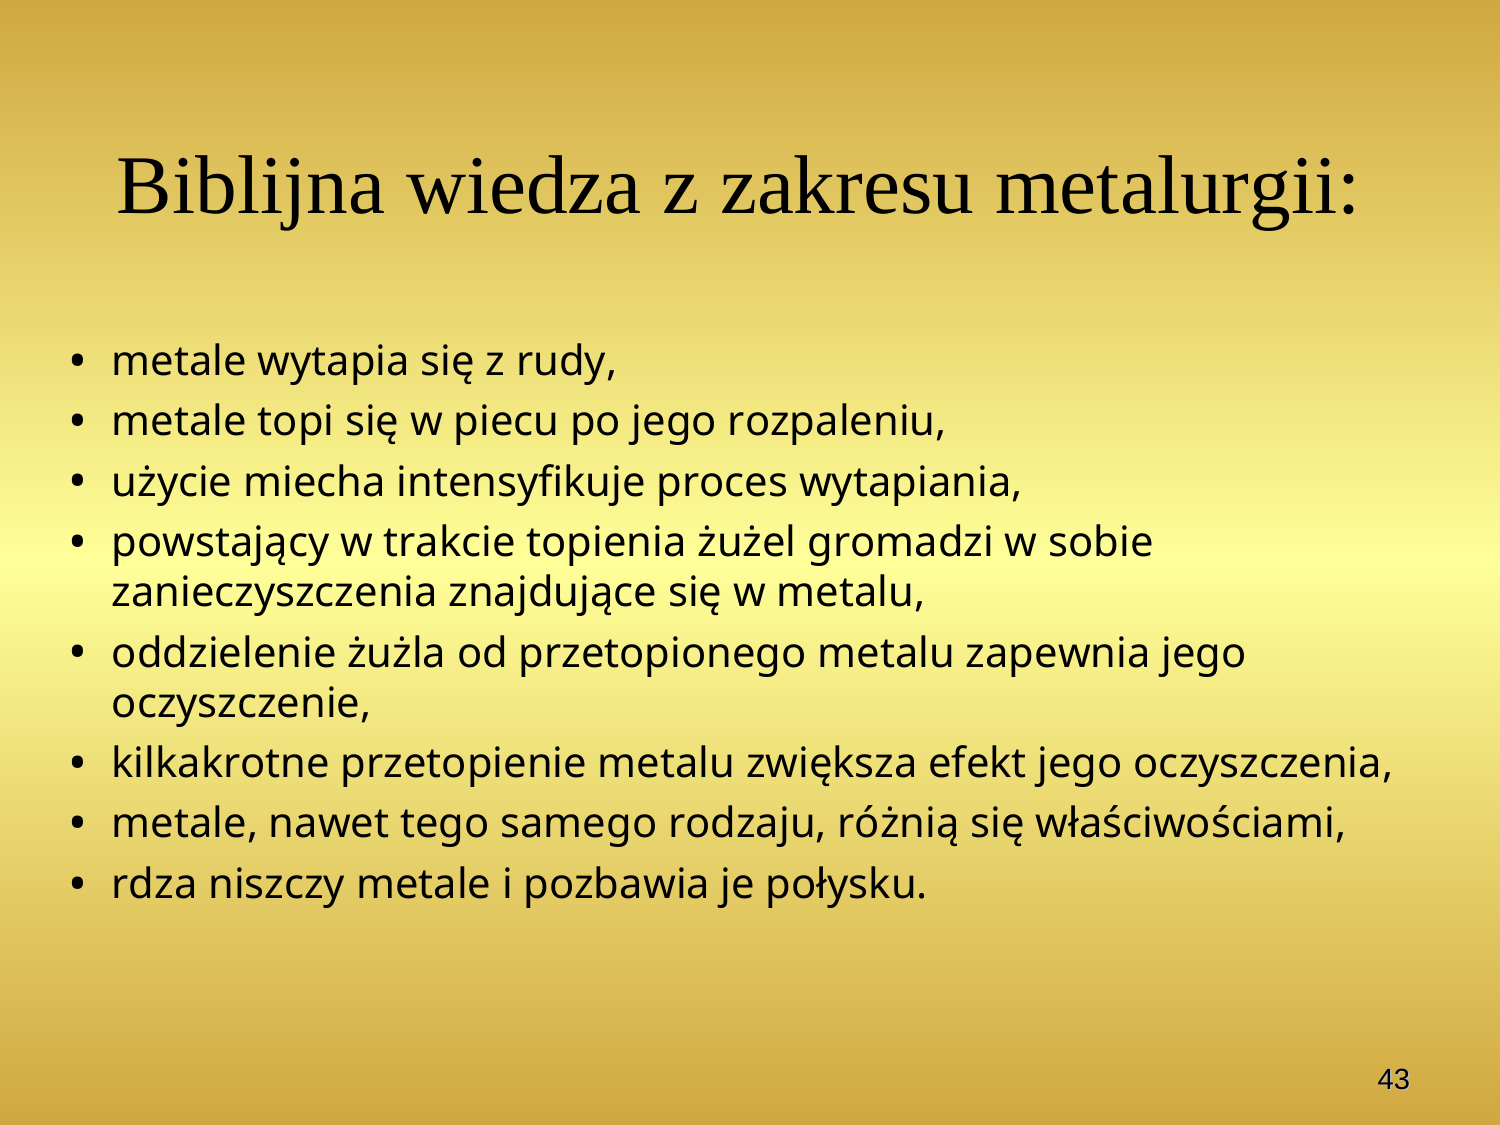

# Biblijna wiedza z zakresu metalurgii:
metale wytapia się z rudy,
metale topi się w piecu po jego rozpaleniu,
użycie miecha intensyfikuje proces wytapiania,
powstający w trakcie topienia żużel gromadzi w sobie zanieczyszczenia znajdujące się w metalu,
oddzielenie żużla od przetopionego metalu zapewnia jego oczyszczenie,
kilkakrotne przetopienie metalu zwiększa efekt jego oczyszczenia,
metale, nawet tego samego rodzaju, różnią się właściwościami,
rdza niszczy metale i pozbawia je połysku.